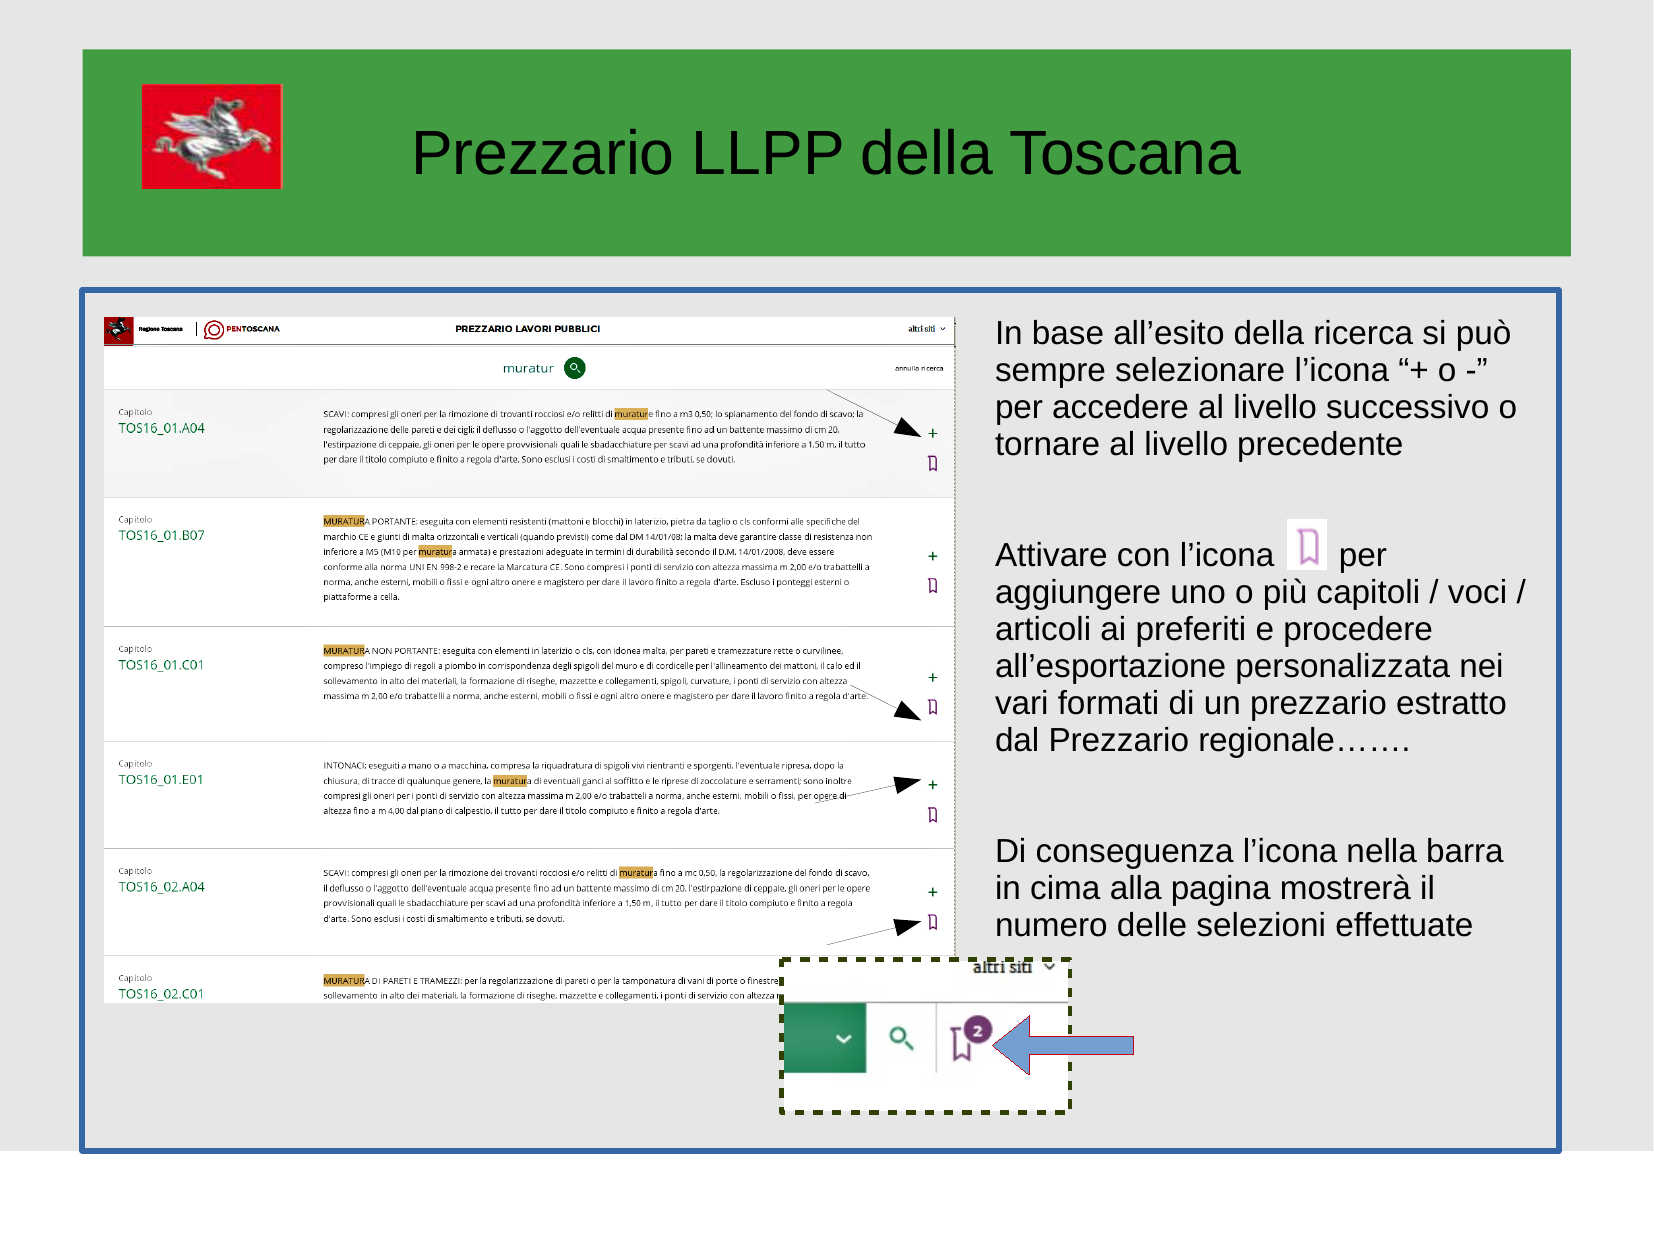

# Prezzario LLPP della Toscana
In base all’esito della ricerca si può sempre selezionare l’icona “+ o -” per accedere al livello successivo o tornare al livello precedente
Attivare con l’icona per aggiungere uno o più capitoli / voci / articoli ai preferiti e procedere all’esportazione personalizzata nei vari formati di un prezzario estratto dal Prezzario regionale…….
Di conseguenza l’icona nella barra in cima alla pagina mostrerà il numero delle selezioni effettuate